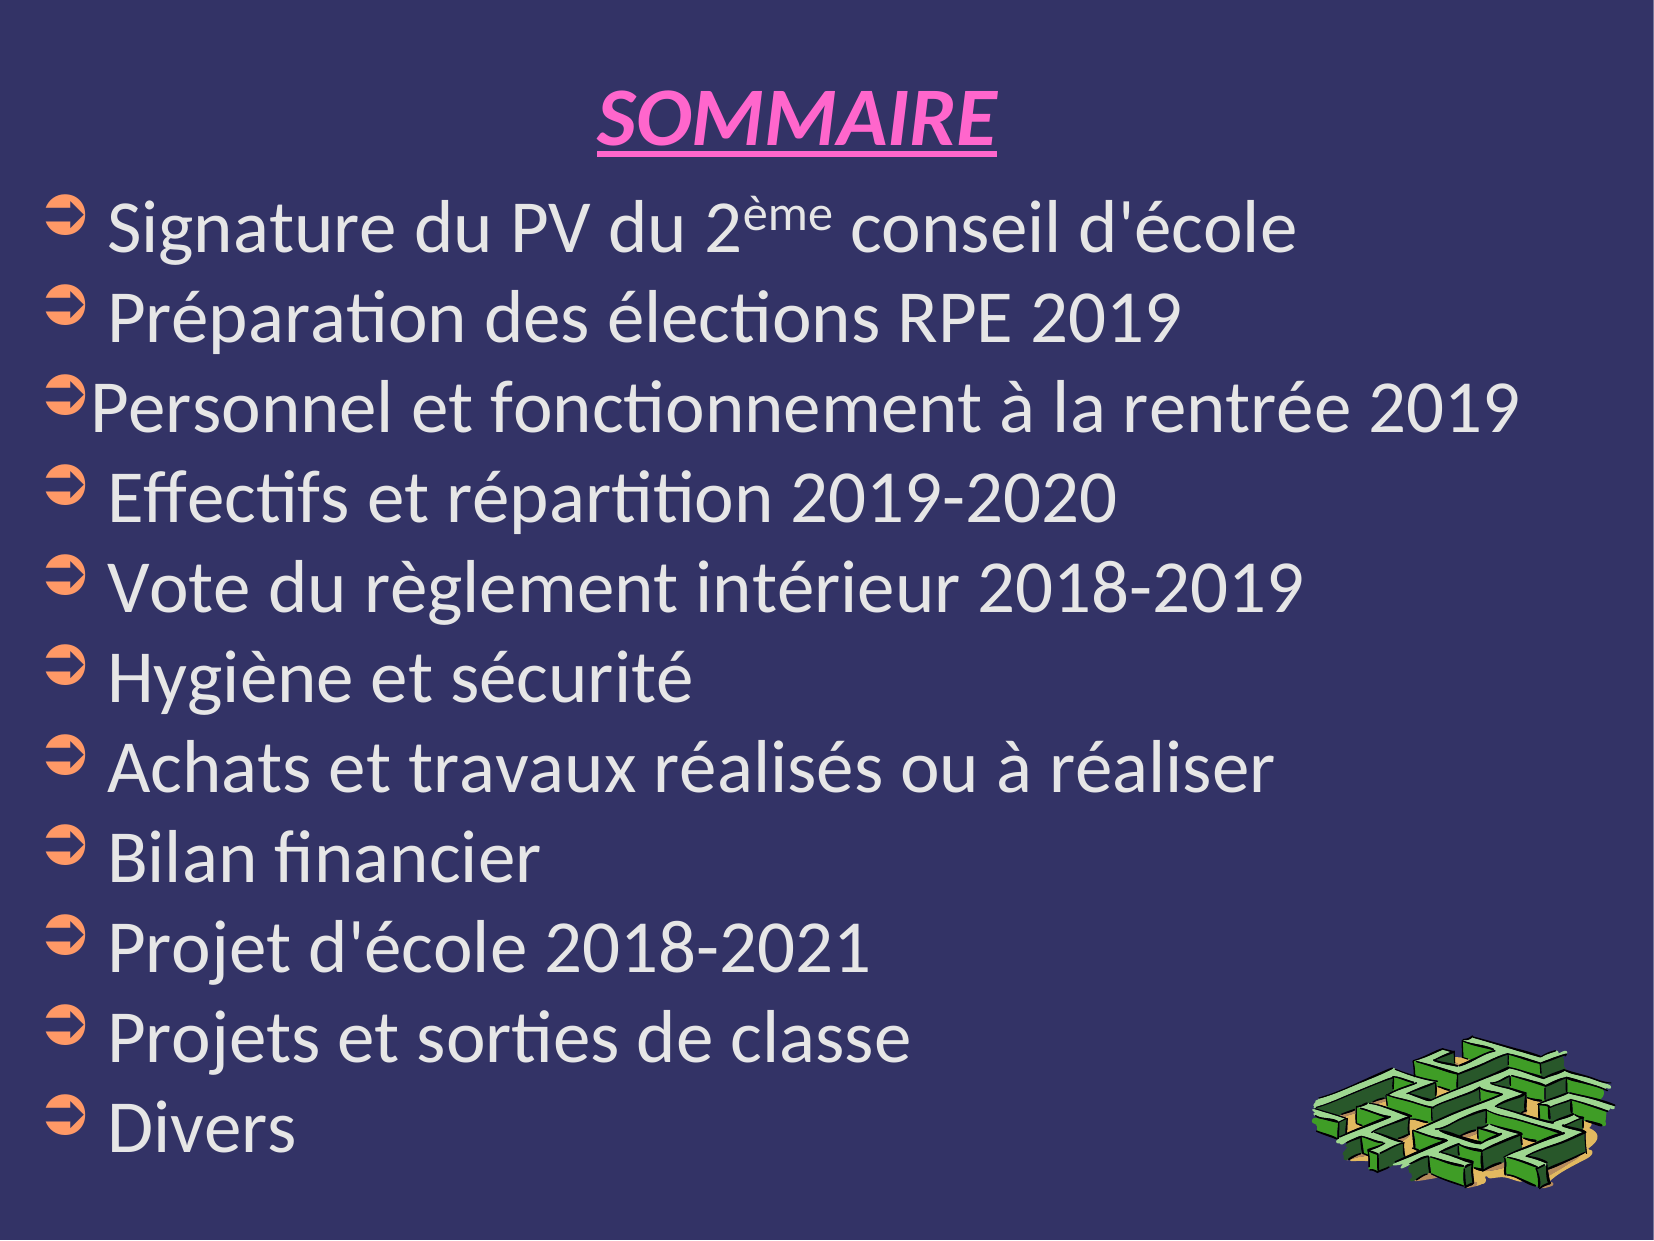

# SOMMAIRE
 Signature du PV du 2ème conseil d'école
 Préparation des élections RPE 2019
Personnel et fonctionnement à la rentrée 2019
 Effectifs et répartition 2019-2020
 Vote du règlement intérieur 2018-2019
 Hygiène et sécurité
 Achats et travaux réalisés ou à réaliser
 Bilan financier
 Projet d'école 2018-2021
 Projets et sorties de classe
 Divers